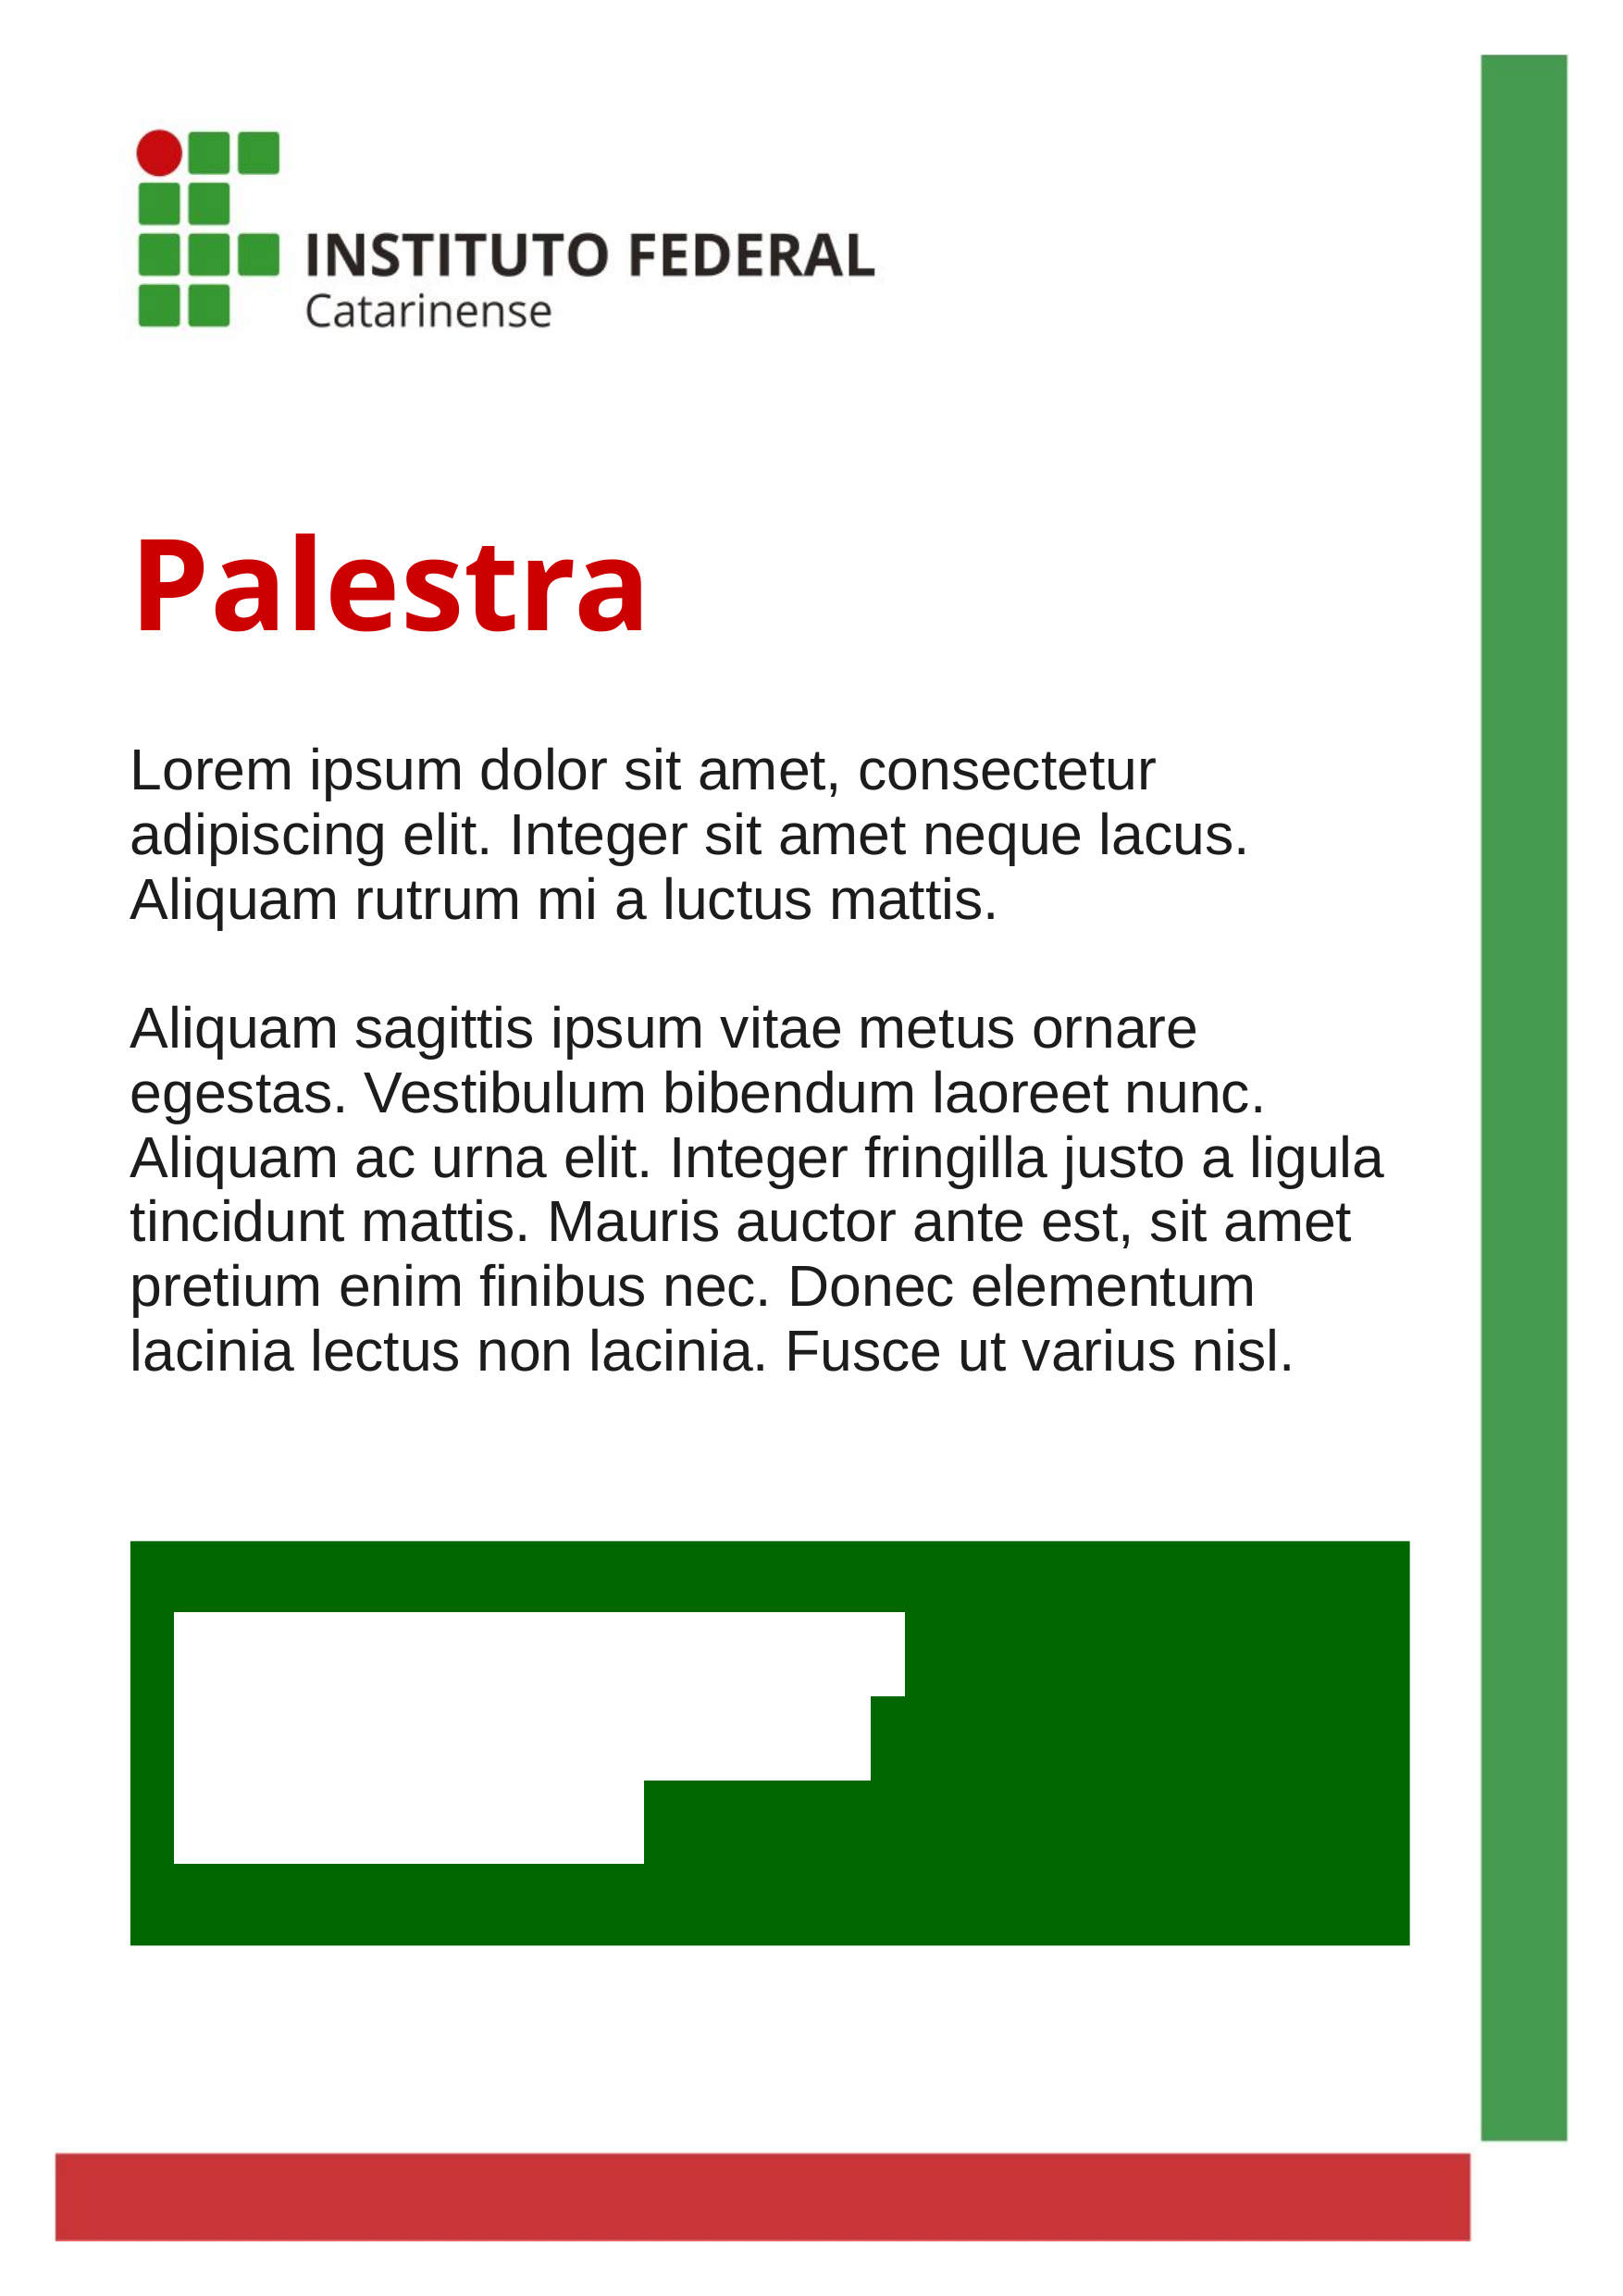

# Palestra
Lorem ipsum dolor sit amet, consectetur adipiscing elit. Integer sit amet neque lacus. Aliquam rutrum mi a luctus mattis.
Aliquam sagittis ipsum vitae metus ornare egestas. Vestibulum bibendum laoreet nunc. Aliquam ac urna elit. Integer fringilla justo a ligula tincidunt mattis. Mauris auctor ante est, sit amet pretium enim finibus nec. Donec elementum lacinia lectus non lacinia. Fusce ut varius nisl.
Quando? Dia 12/02/2022
Onde? Auditório central
Que horas? 14h